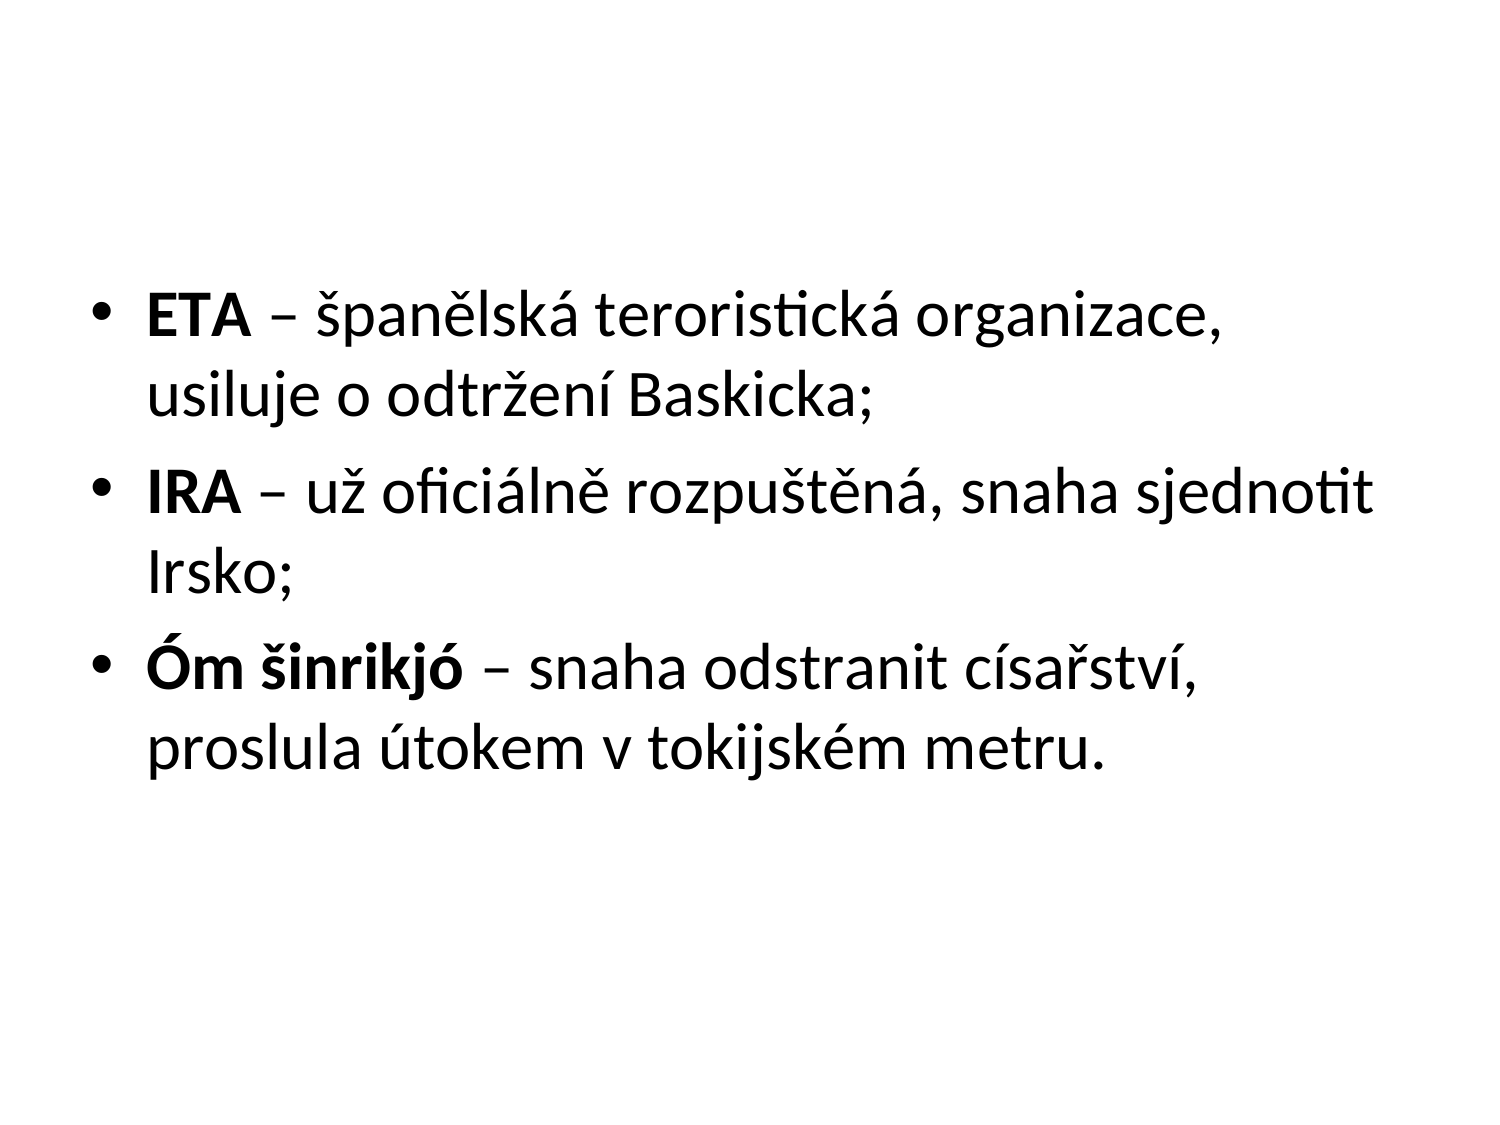

#
ETA – španělská teroristická organizace, usiluje o odtržení Baskicka;
IRA – už oficiálně rozpuštěná, snaha sjednotit Irsko;
Óm šinrikjó – snaha odstranit císařství, proslula útokem v tokijském metru.